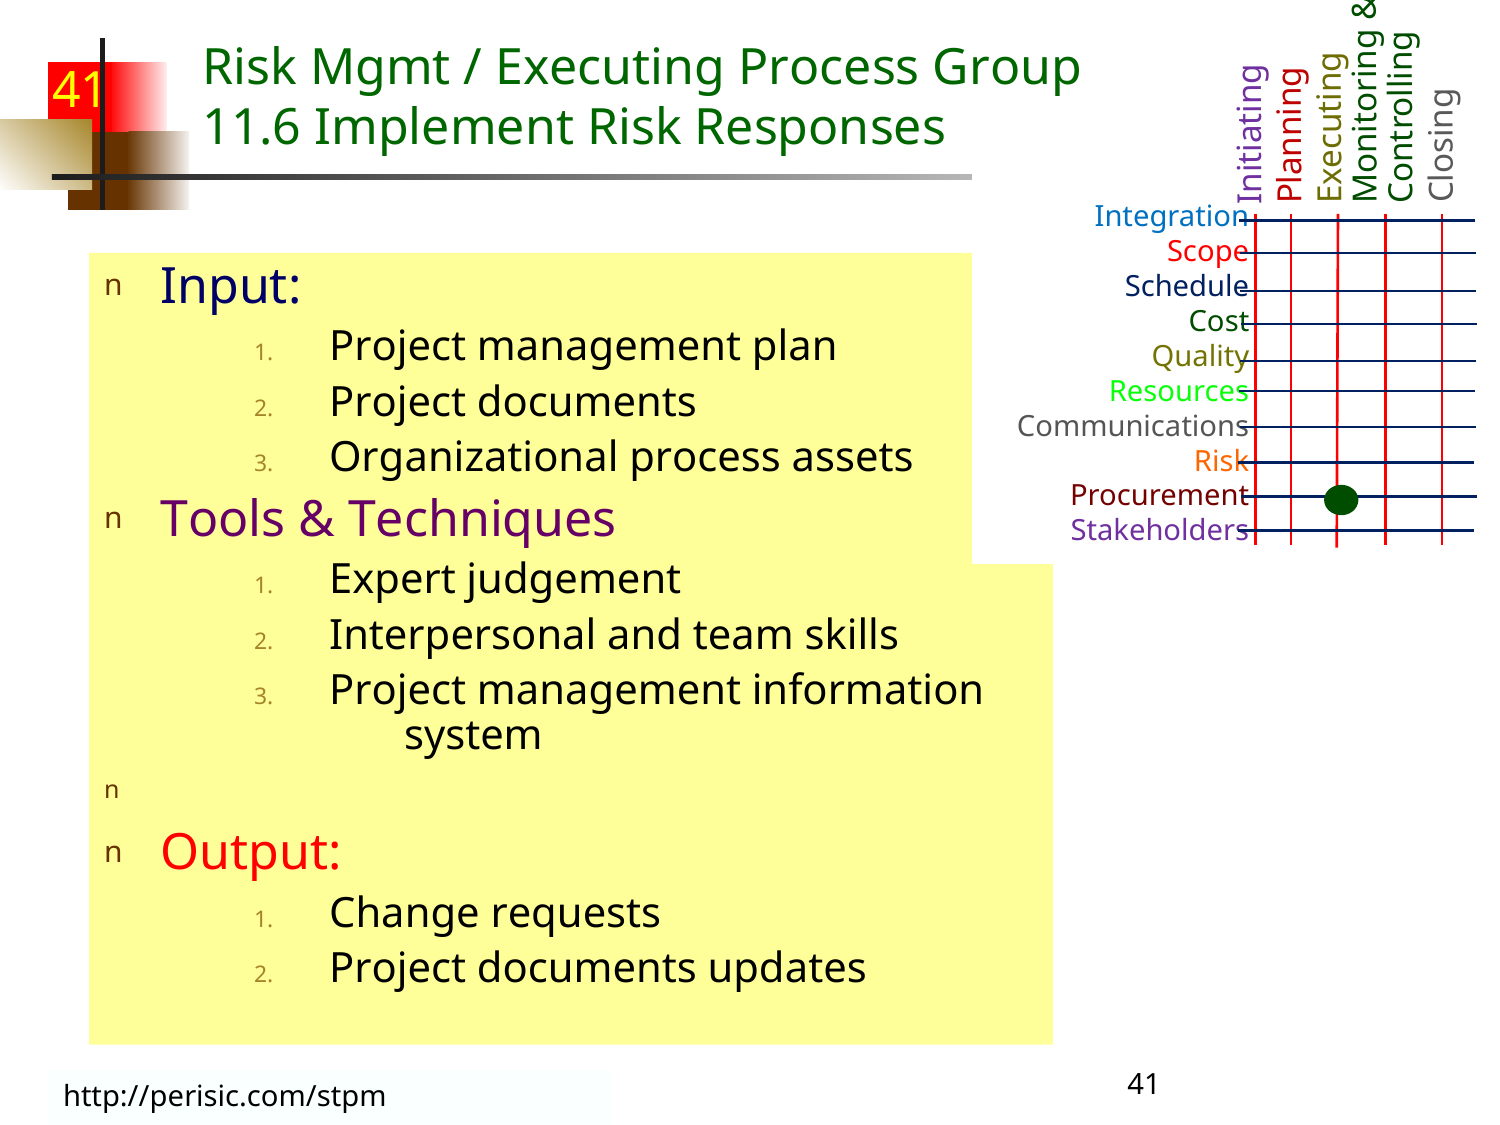

Initiating
Planning
Executing
Monitoring &
Controlling
Closing
Integration
Scope
Schedule
Cost
Quality
Resources
Communications
Risk
Procurement
Stakeholders
Risk Mgmt / Executing Process Group
11.6 Implement Risk Responses
# Input:
Project management plan
Project documents
Organizational process assets
Tools & Techniques
Expert judgement
Interpersonal and team skills
Project management information system
Output:
Change requests
Project documents updates
40
http://perisic.com/stpm